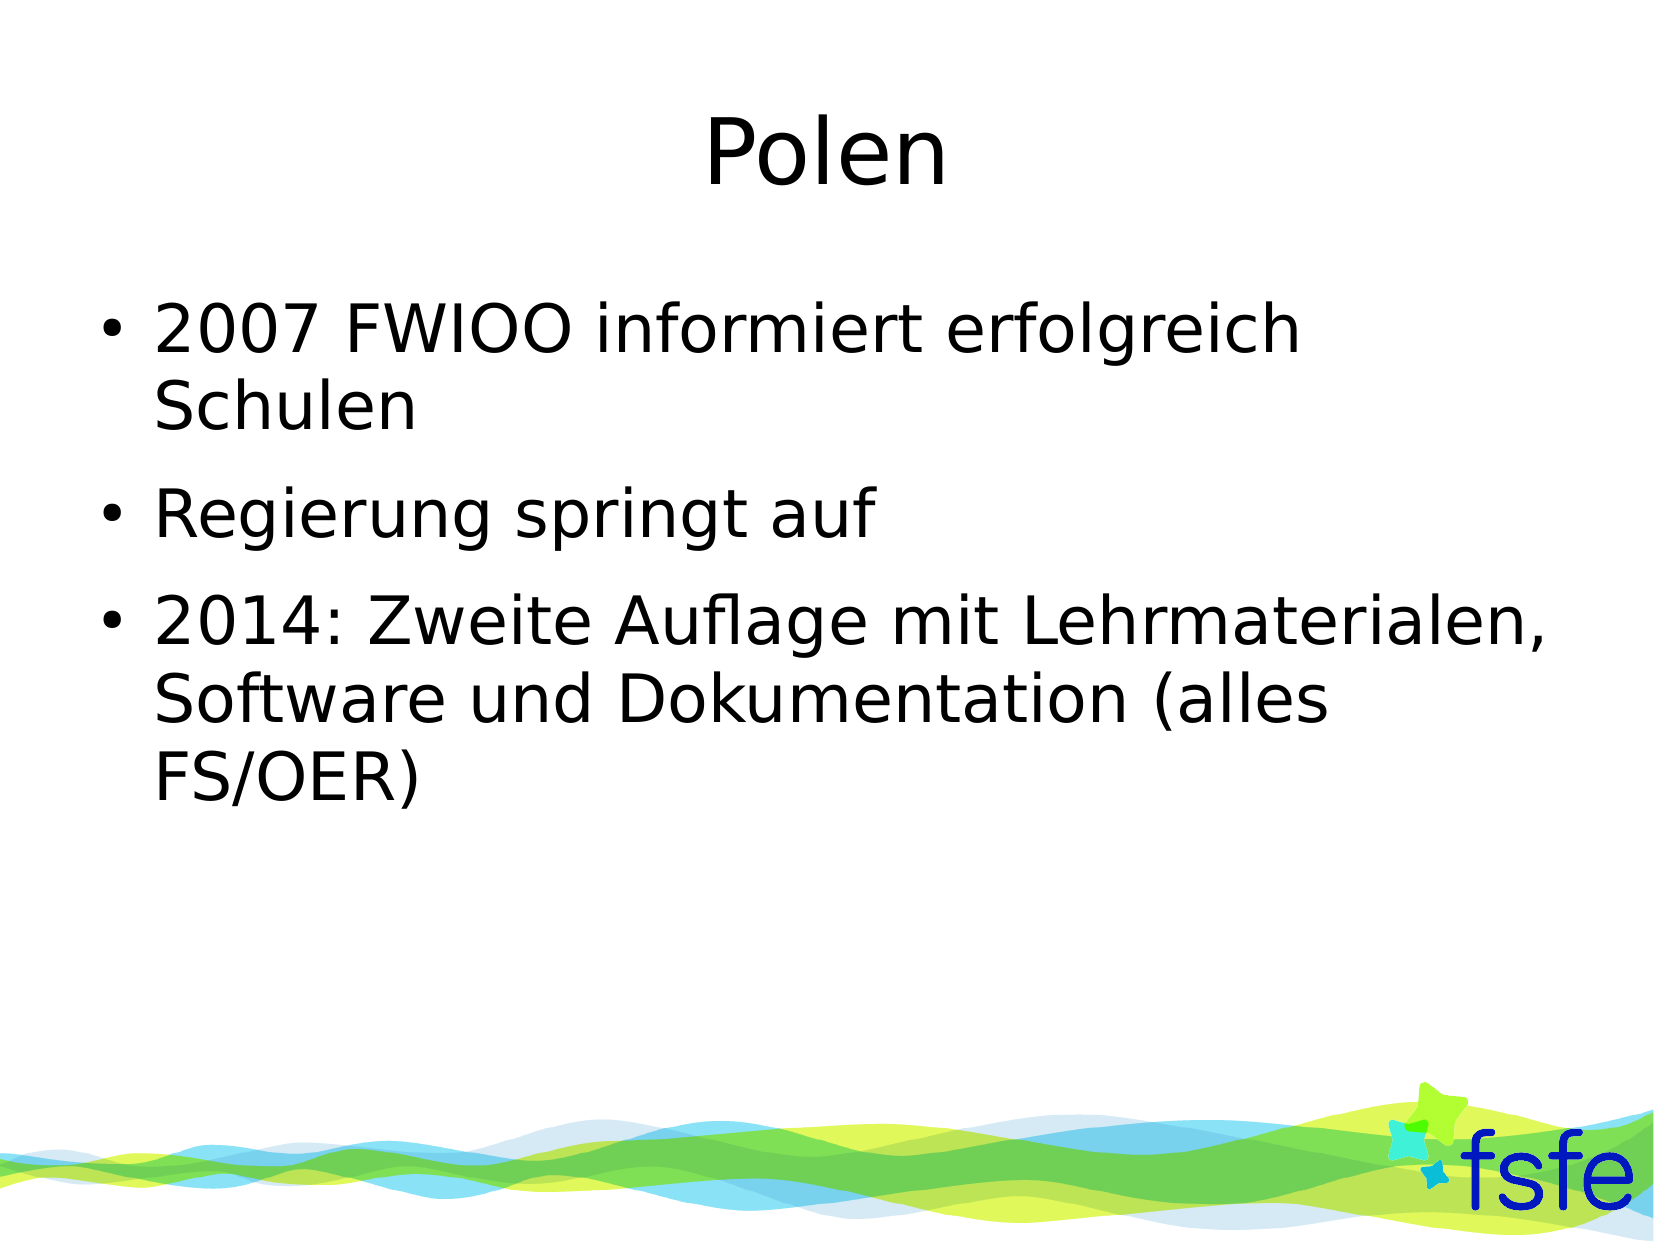

# Polen
2007 FWIOO informiert erfolgreich Schulen
Regierung springt auf
2014: Zweite Auflage mit Lehrmaterialen, Software und Dokumentation (alles FS/OER)